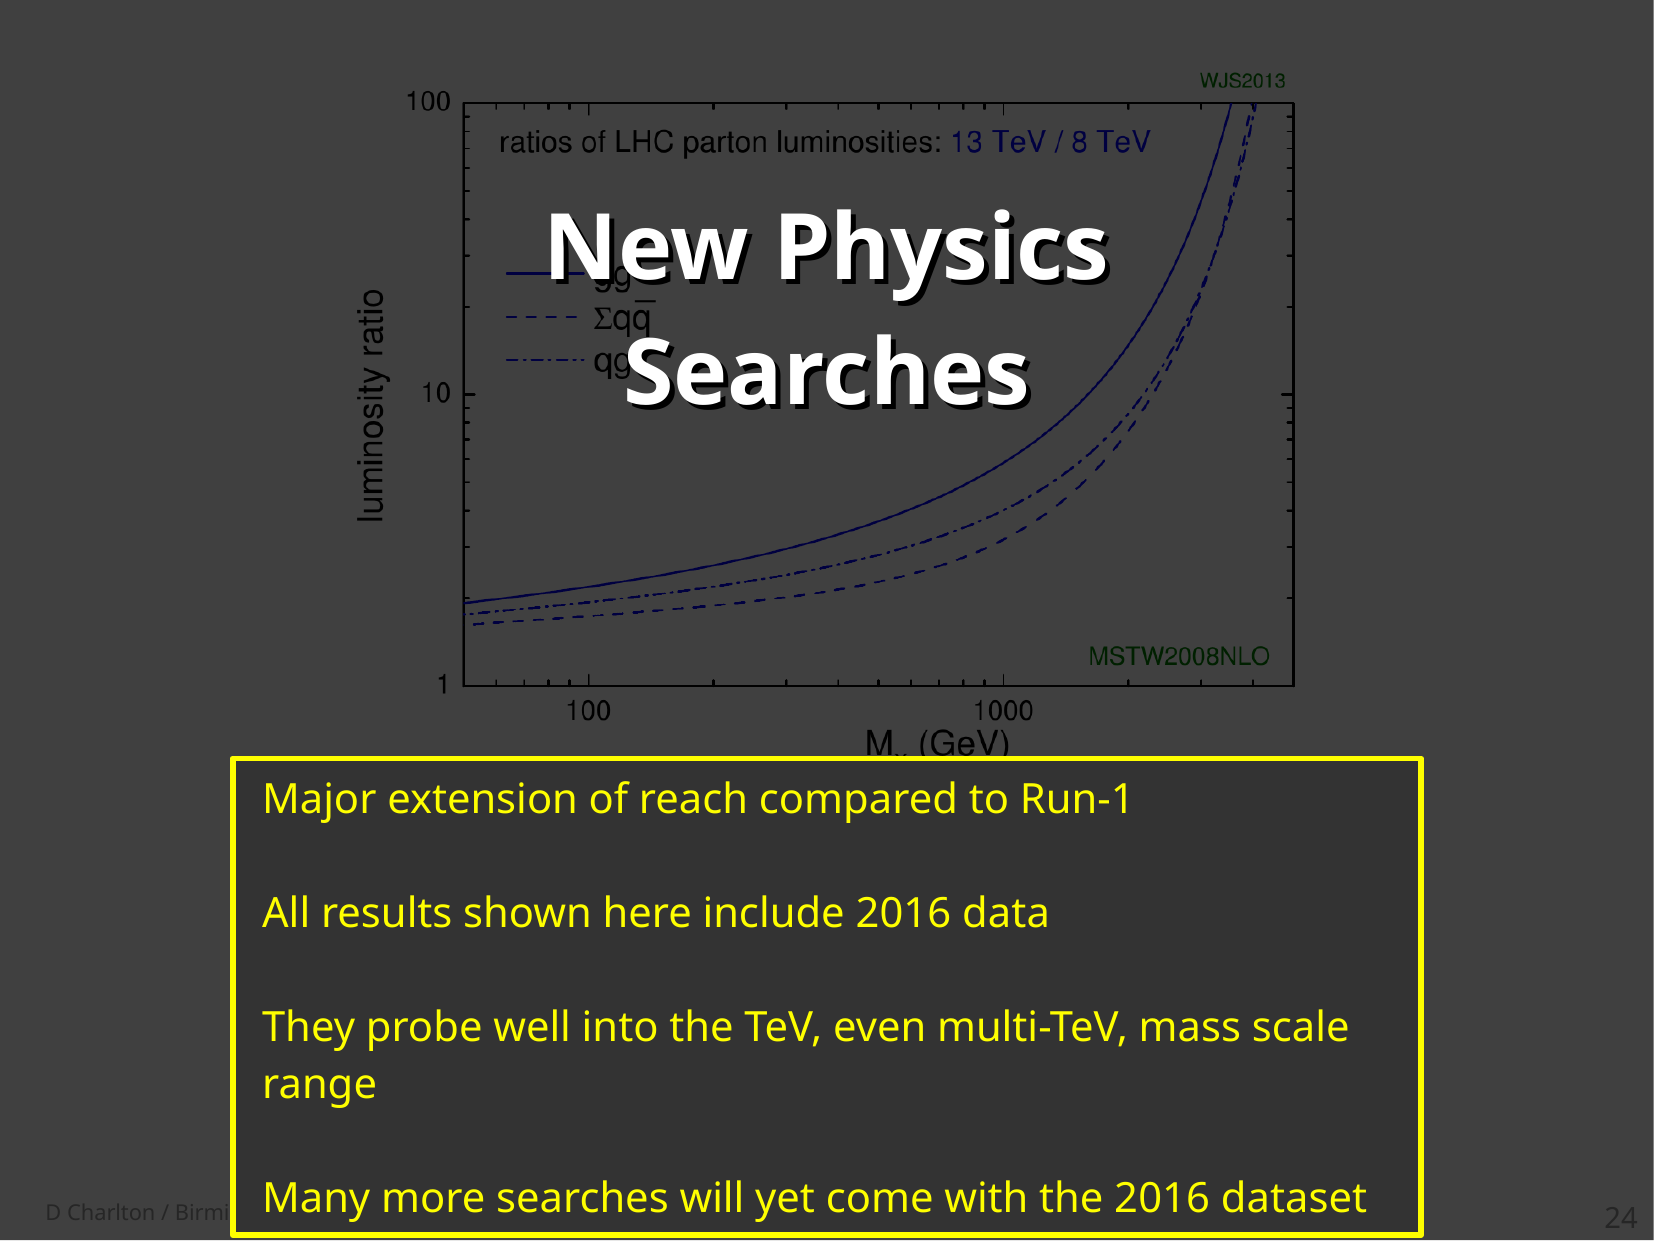

New Physics Searches
Major extension of reach compared to Run-1
All results shown here include 2016 data
They probe well into the TeV, even multi-TeV, mass scale range
Many more searches will yet come with the 2016 dataset